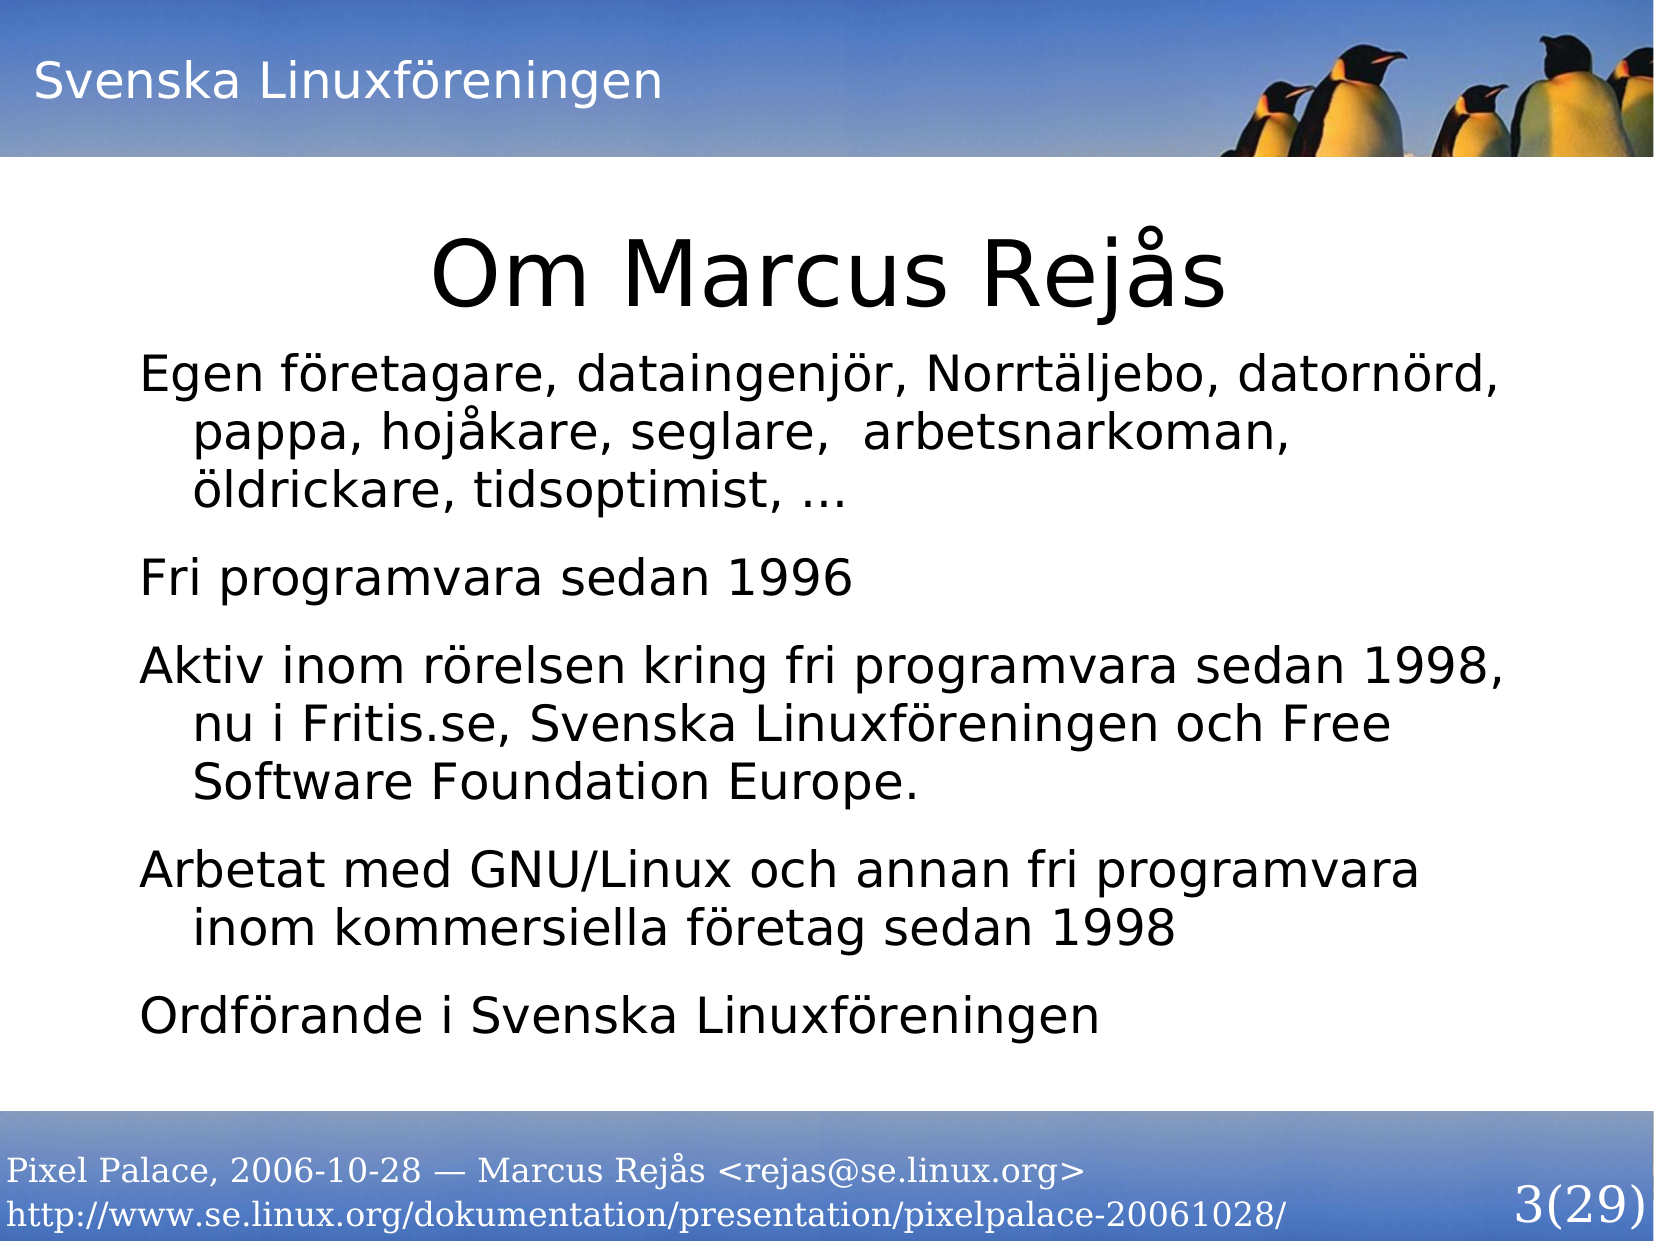

# Om Marcus Rejås
Egen företagare, dataingenjör, Norrtäljebo, datornörd, pappa, hojåkare, seglare, arbetsnarkoman, öldrickare, tidsoptimist, ...
Fri programvara sedan 1996
Aktiv inom rörelsen kring fri programvara sedan 1998, nu i Fritis.se, Svenska Linuxföreningen och Free Software Foundation Europe.
Arbetat med GNU/Linux och annan fri programvara inom kommersiella företag sedan 1998
Ordförande i Svenska Linuxföreningen